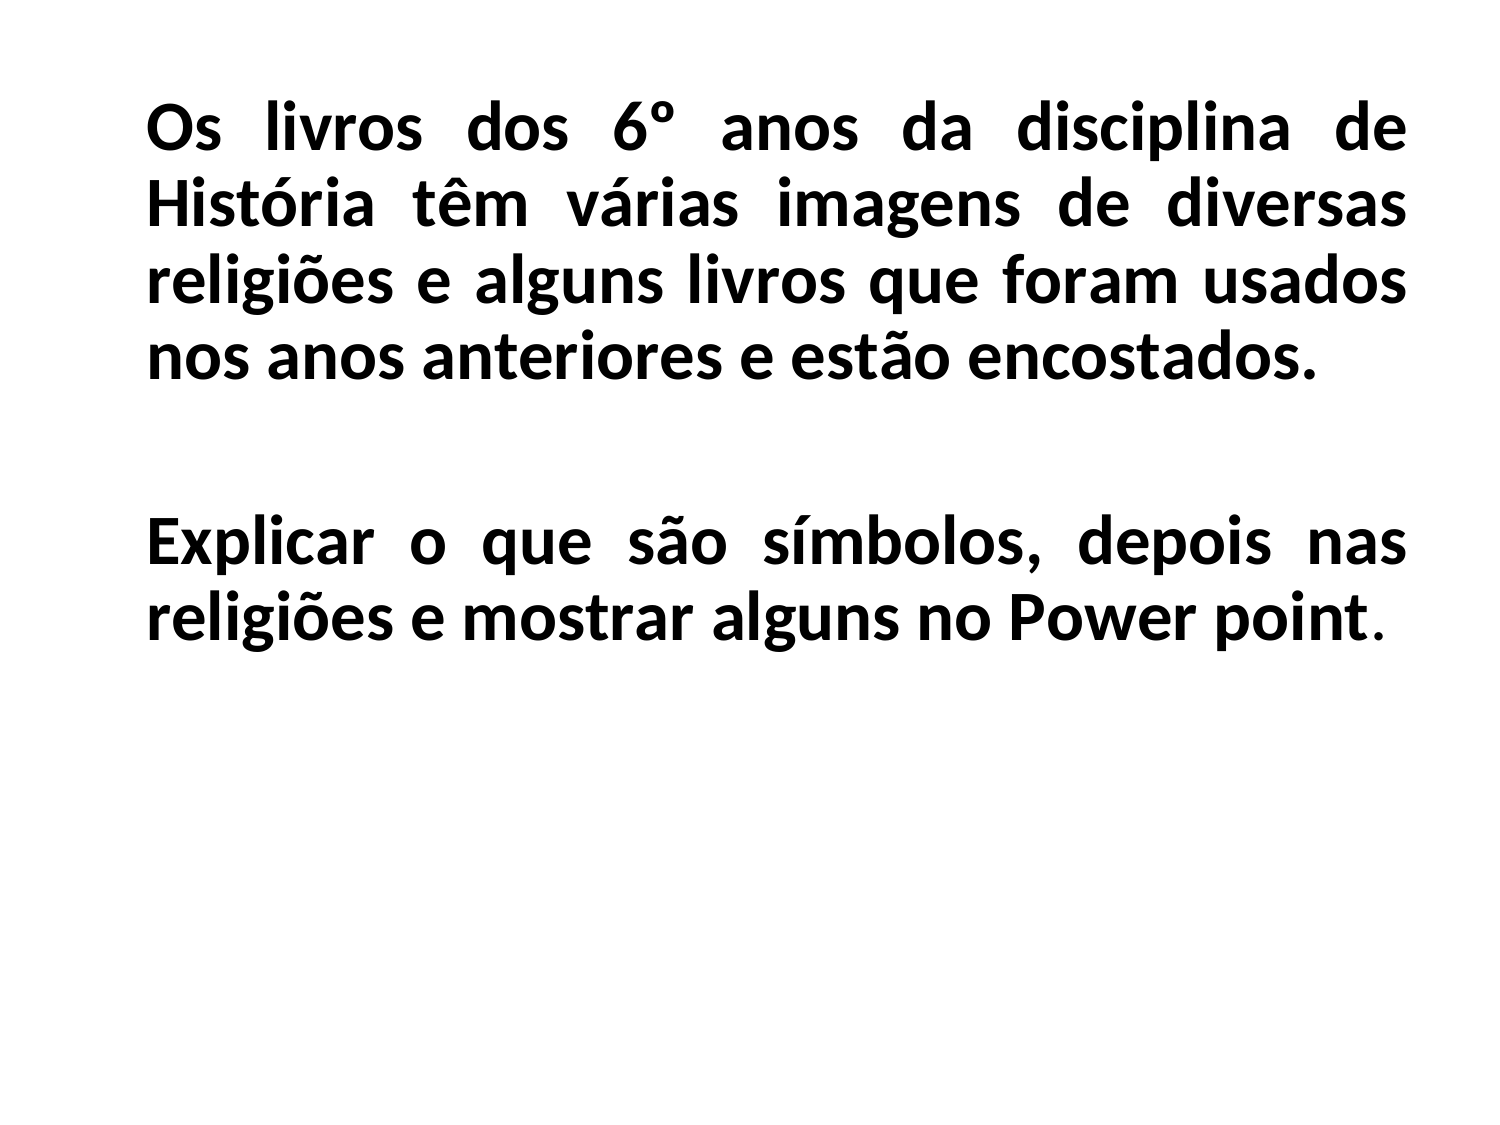

# Os livros dos 6º anos da disciplina de História têm várias imagens de diversas religiões e alguns livros que foram usados nos anos anteriores e estão encostados.
	Explicar o que são símbolos, depois nas religiões e mostrar alguns no Power point.